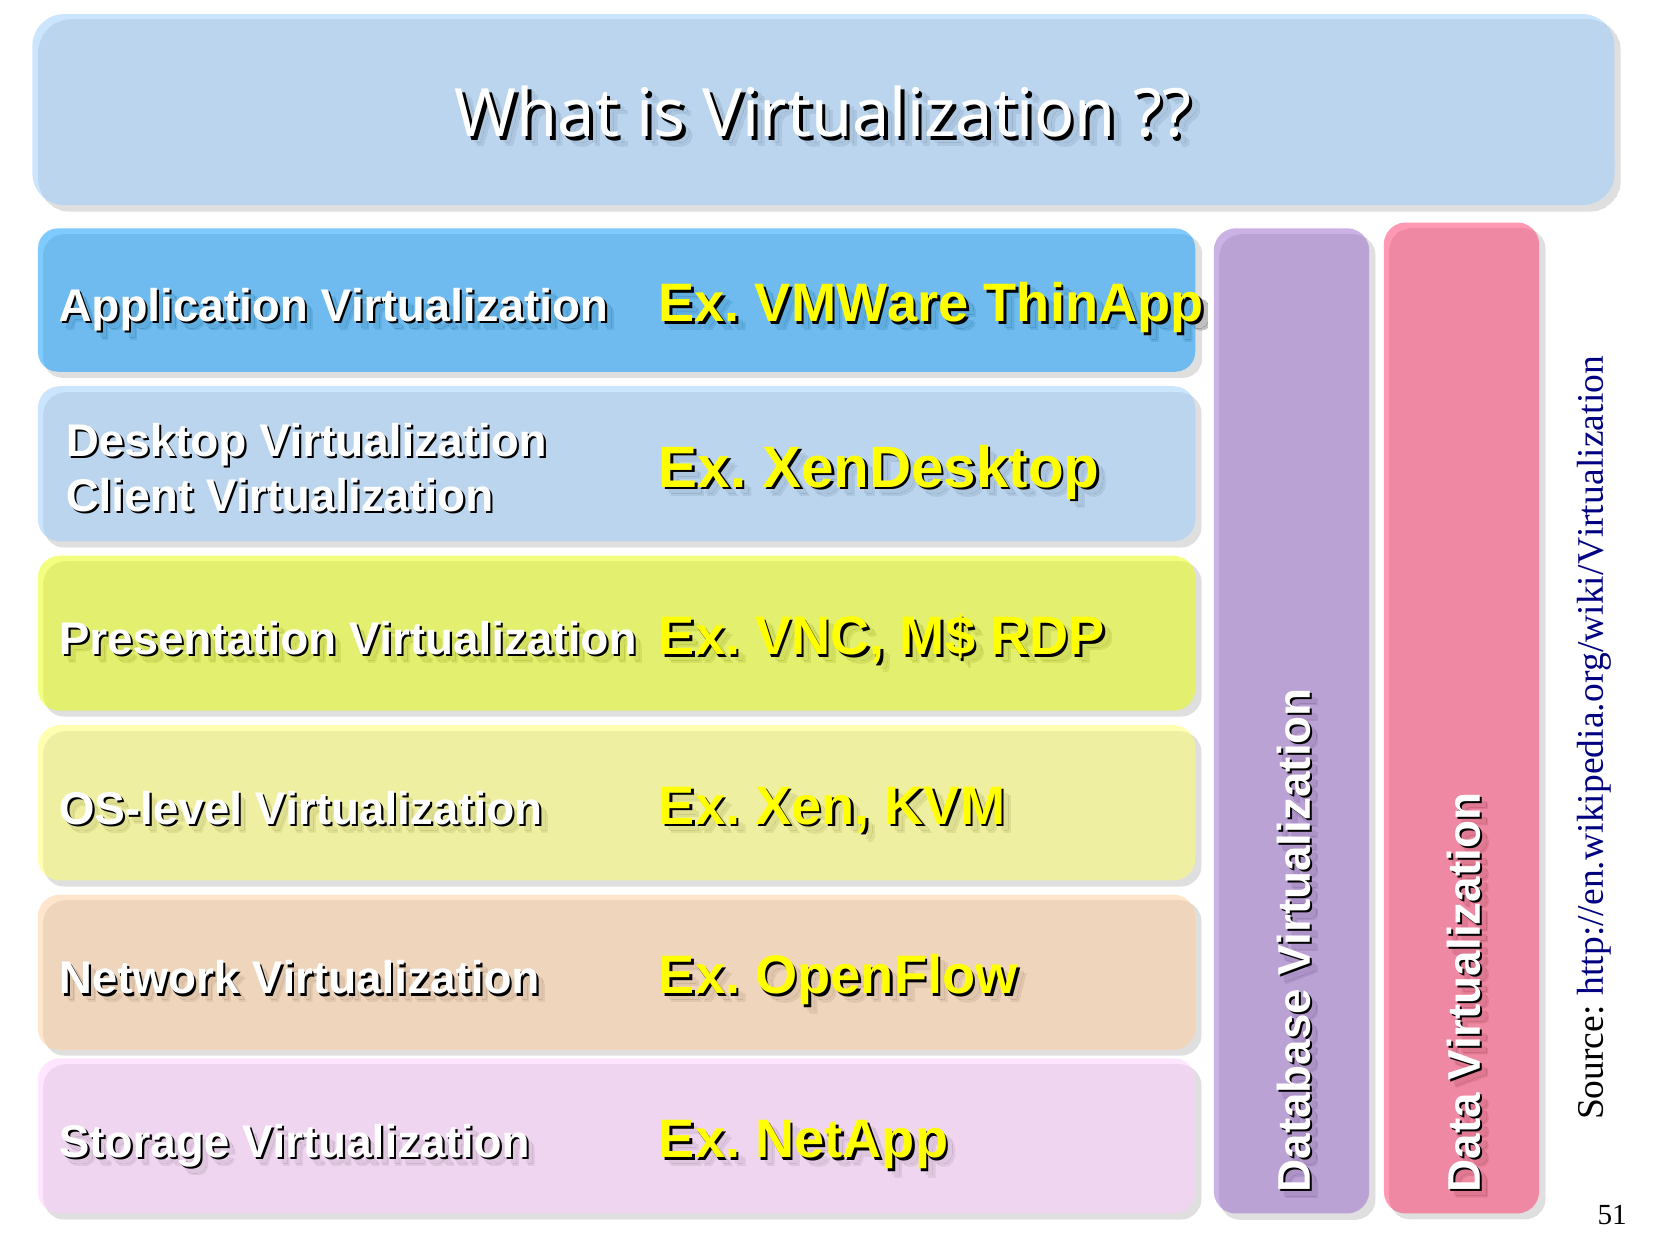

What is Virtualization ??
Application Virtualization	Ex. VMWare ThinApp
				Ex. XenDesktop
Desktop Virtualization
Client Virtualization
Presentation Virtualization	Ex. VNC, M$ RDP
Data Virtualization
Database Virtualization
Source: http://en.wikipedia.org/wiki/Virtualization
OS-level Virtualization	Ex. Xen, KVM
Network Virtualization	Ex. OpenFlow
Storage Virtualization	Ex. NetApp
51